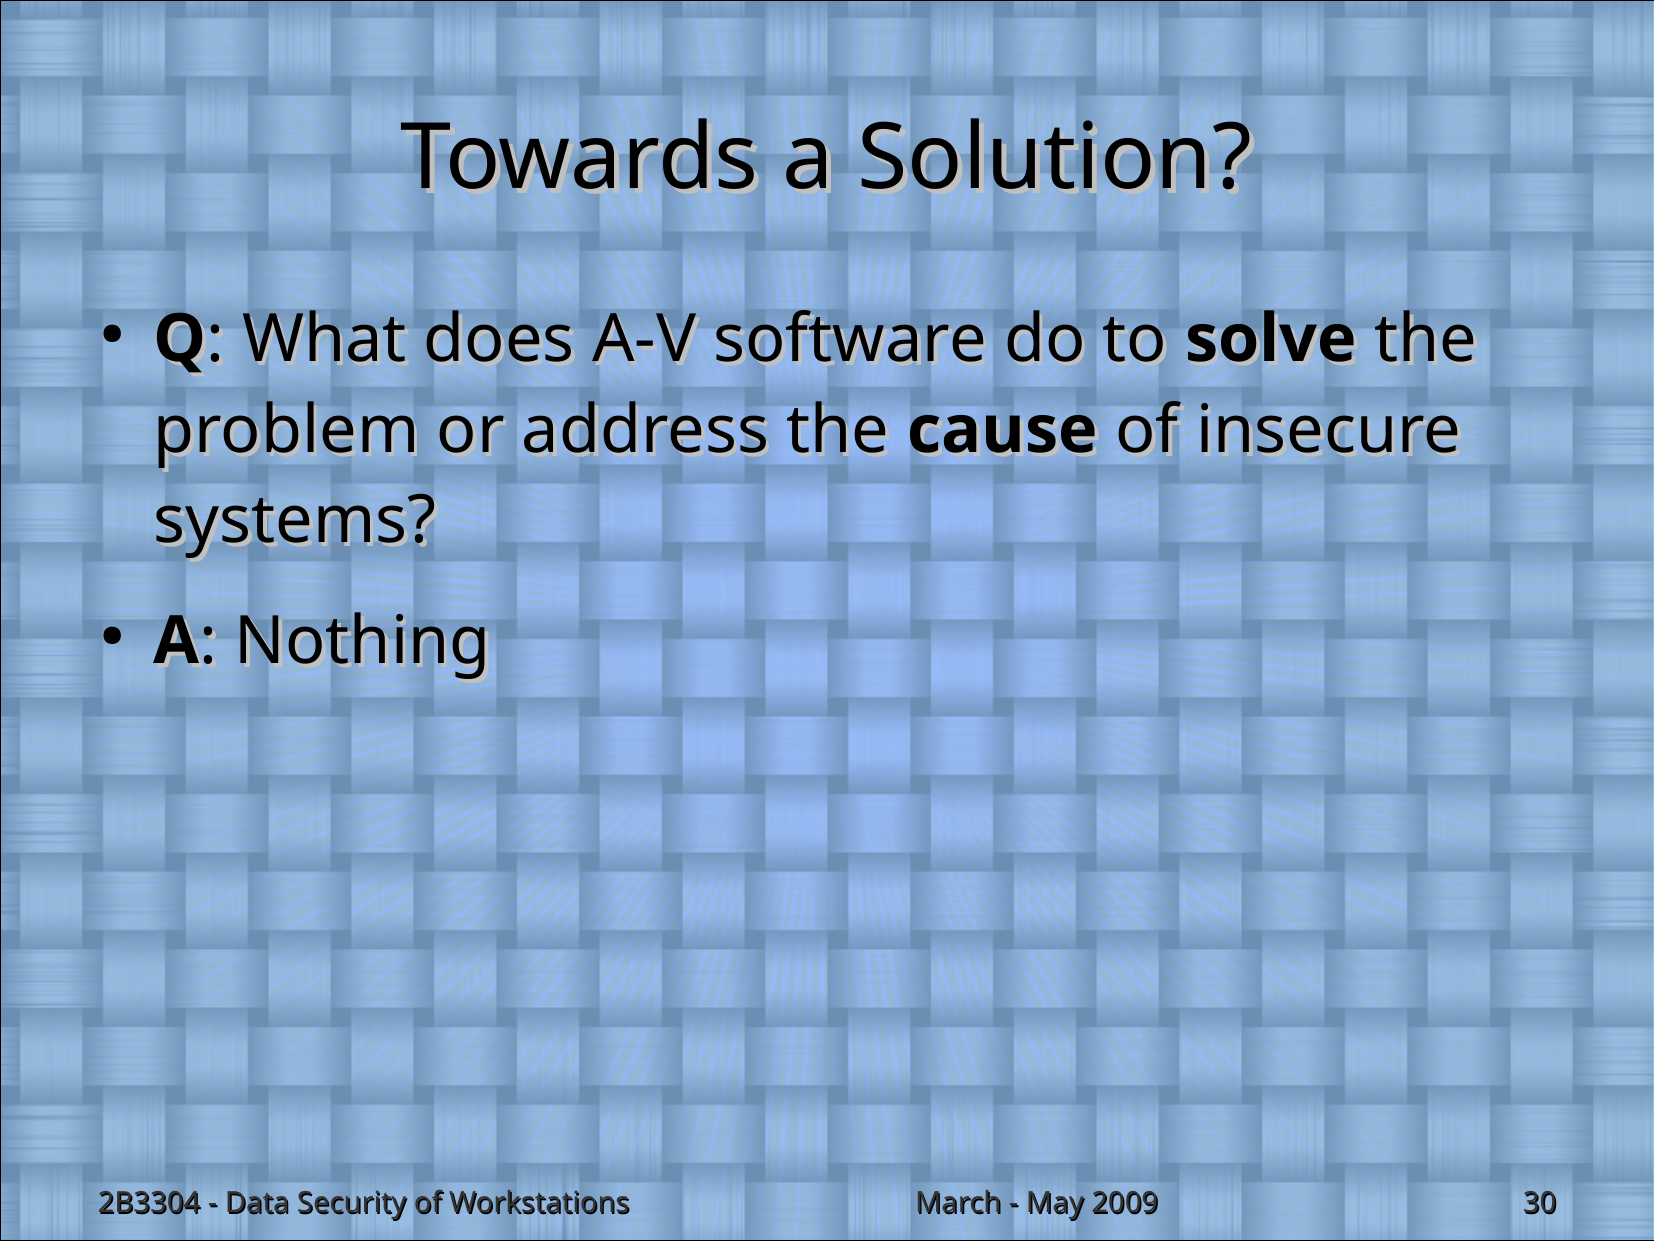

# Towards a Solution?
Q: What does A-V software do to solve the problem or address the cause of insecure systems?
A: Nothing